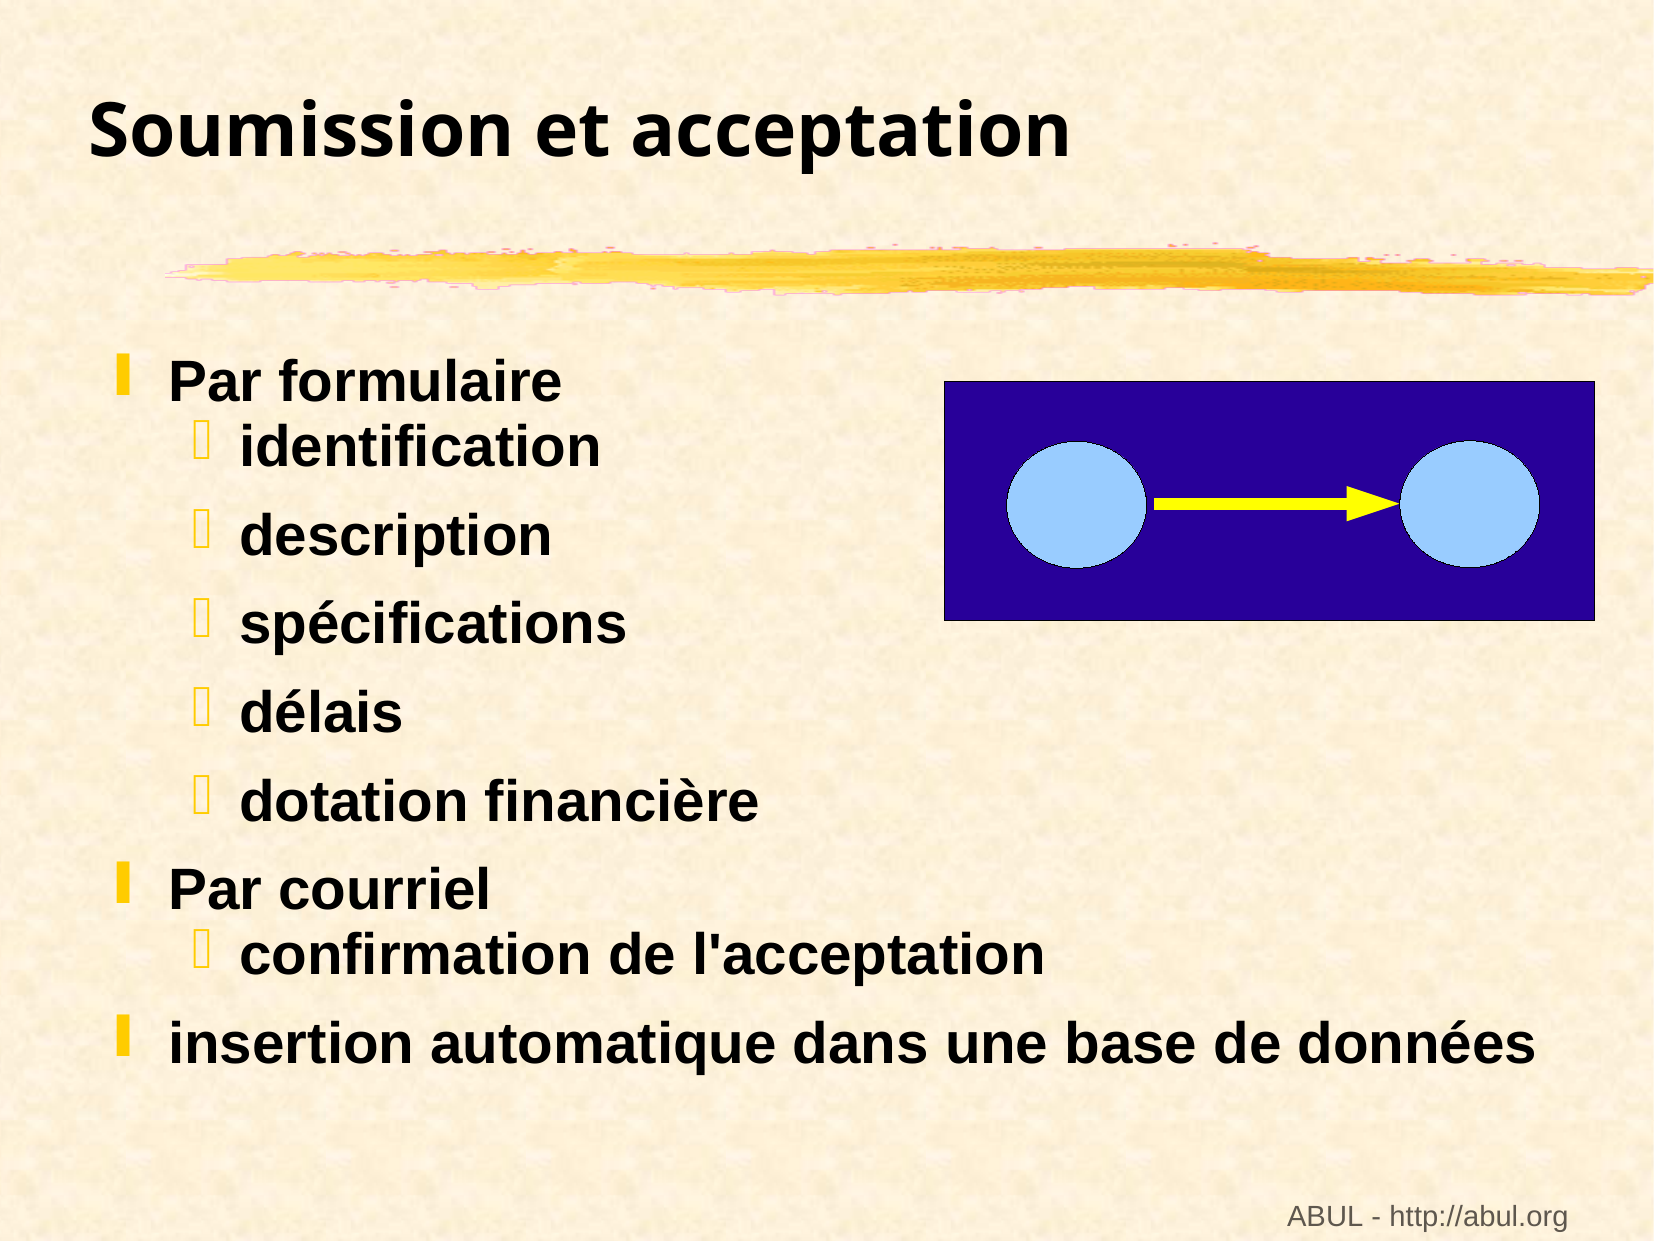

# Soumission et acceptation
Par formulaire
identification
description
spécifications
délais
dotation financière
Par courriel
confirmation de l'acceptation
insertion automatique dans une base de données